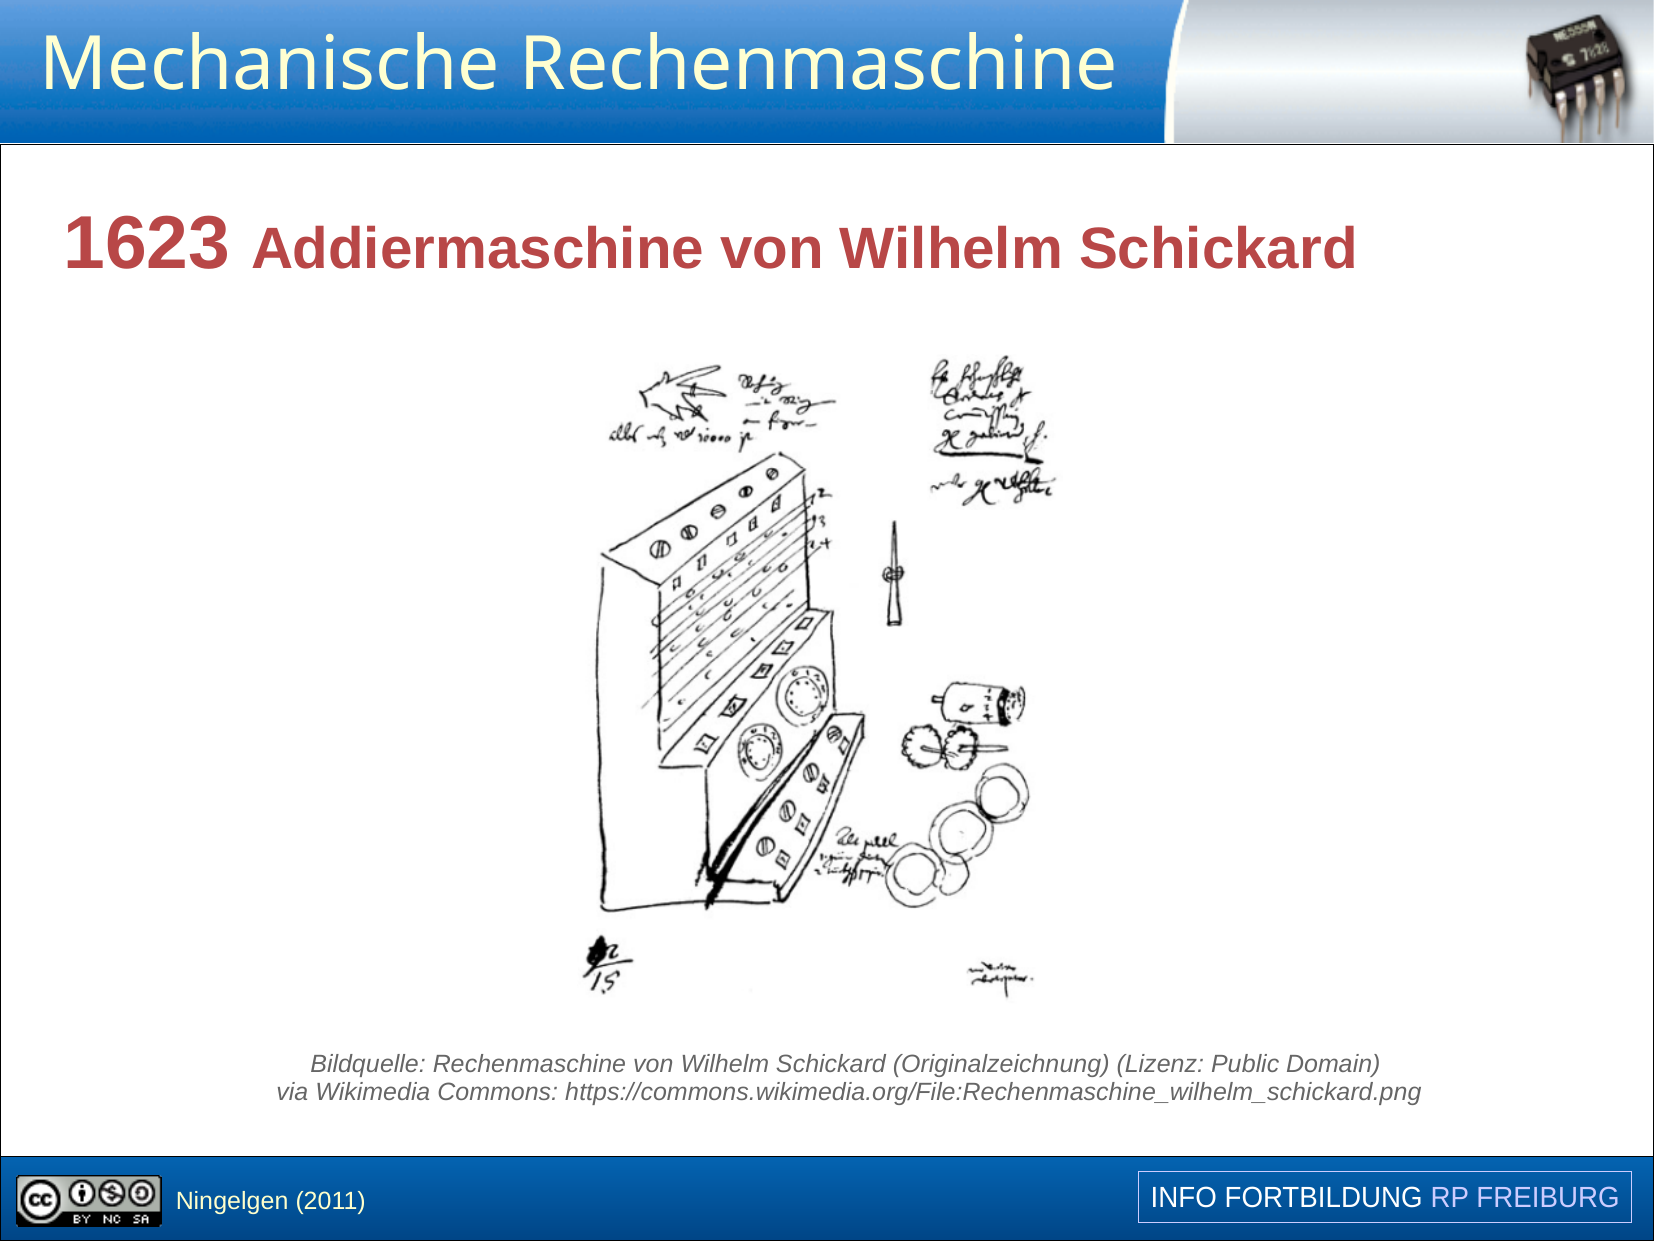

# Mechanische Rechenmaschine
1623 Addiermaschine von Wilhelm Schickard
Bildquelle: Rechenmaschine von Wilhelm Schickard (Originalzeichnung) (Lizenz: Public Domain)
via Wikimedia Commons: https://commons.wikimedia.org/File:Rechenmaschine_wilhelm_schickard.png